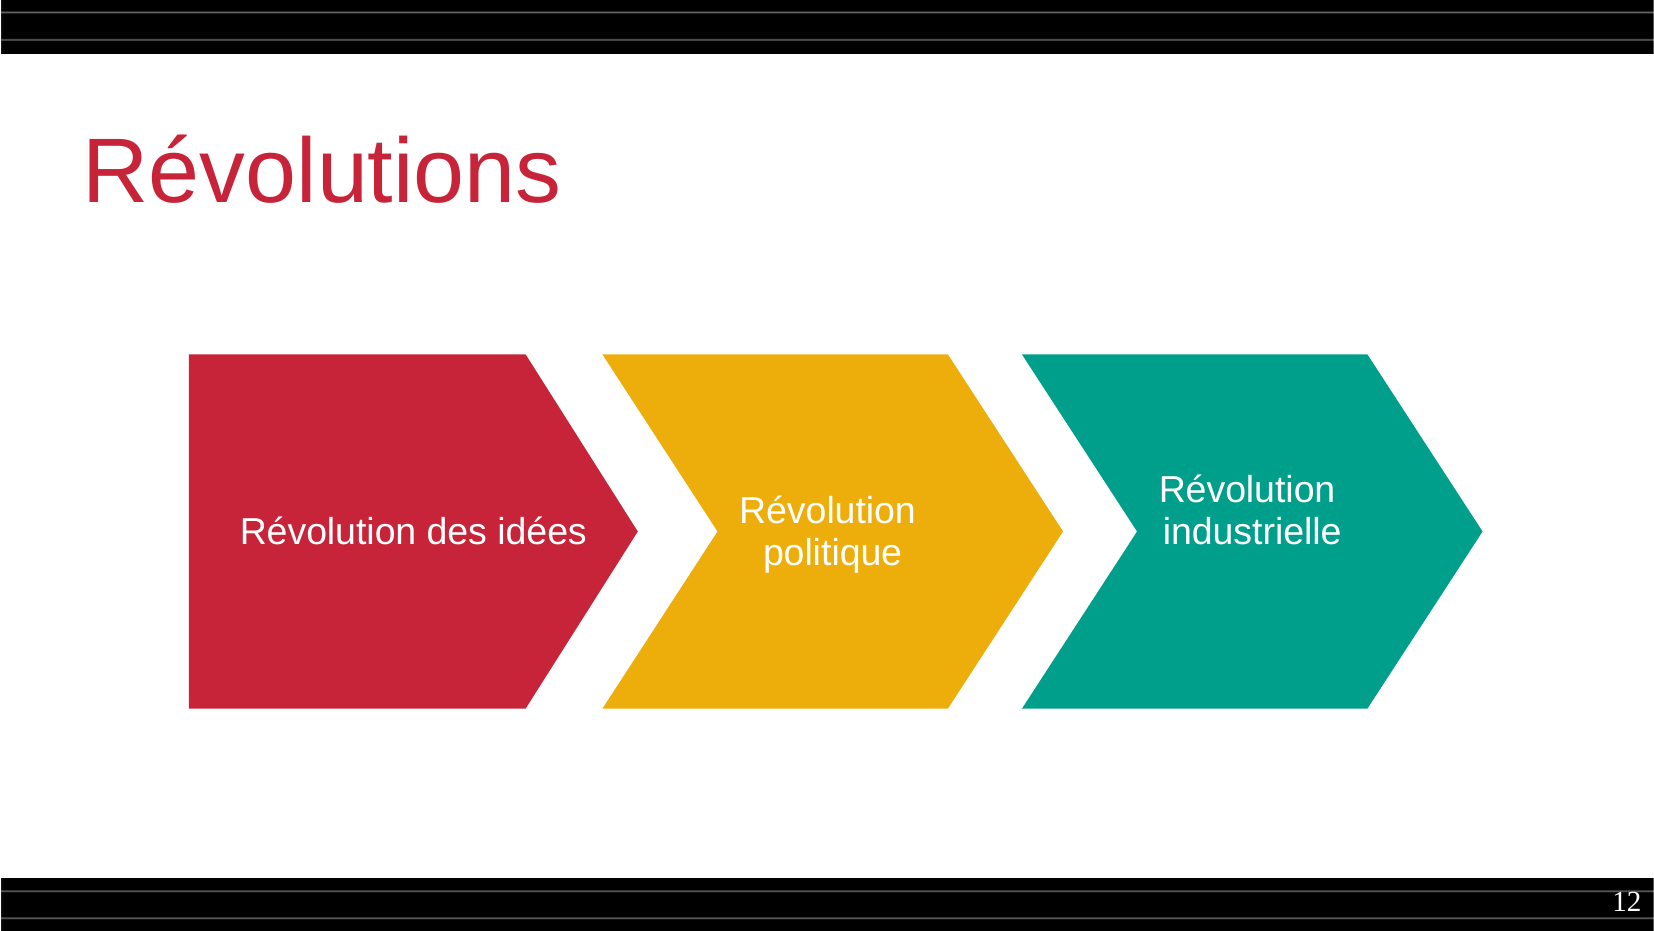

# Révolutions
Révolution des idées
Révolution
politique
Révolution
industrielle